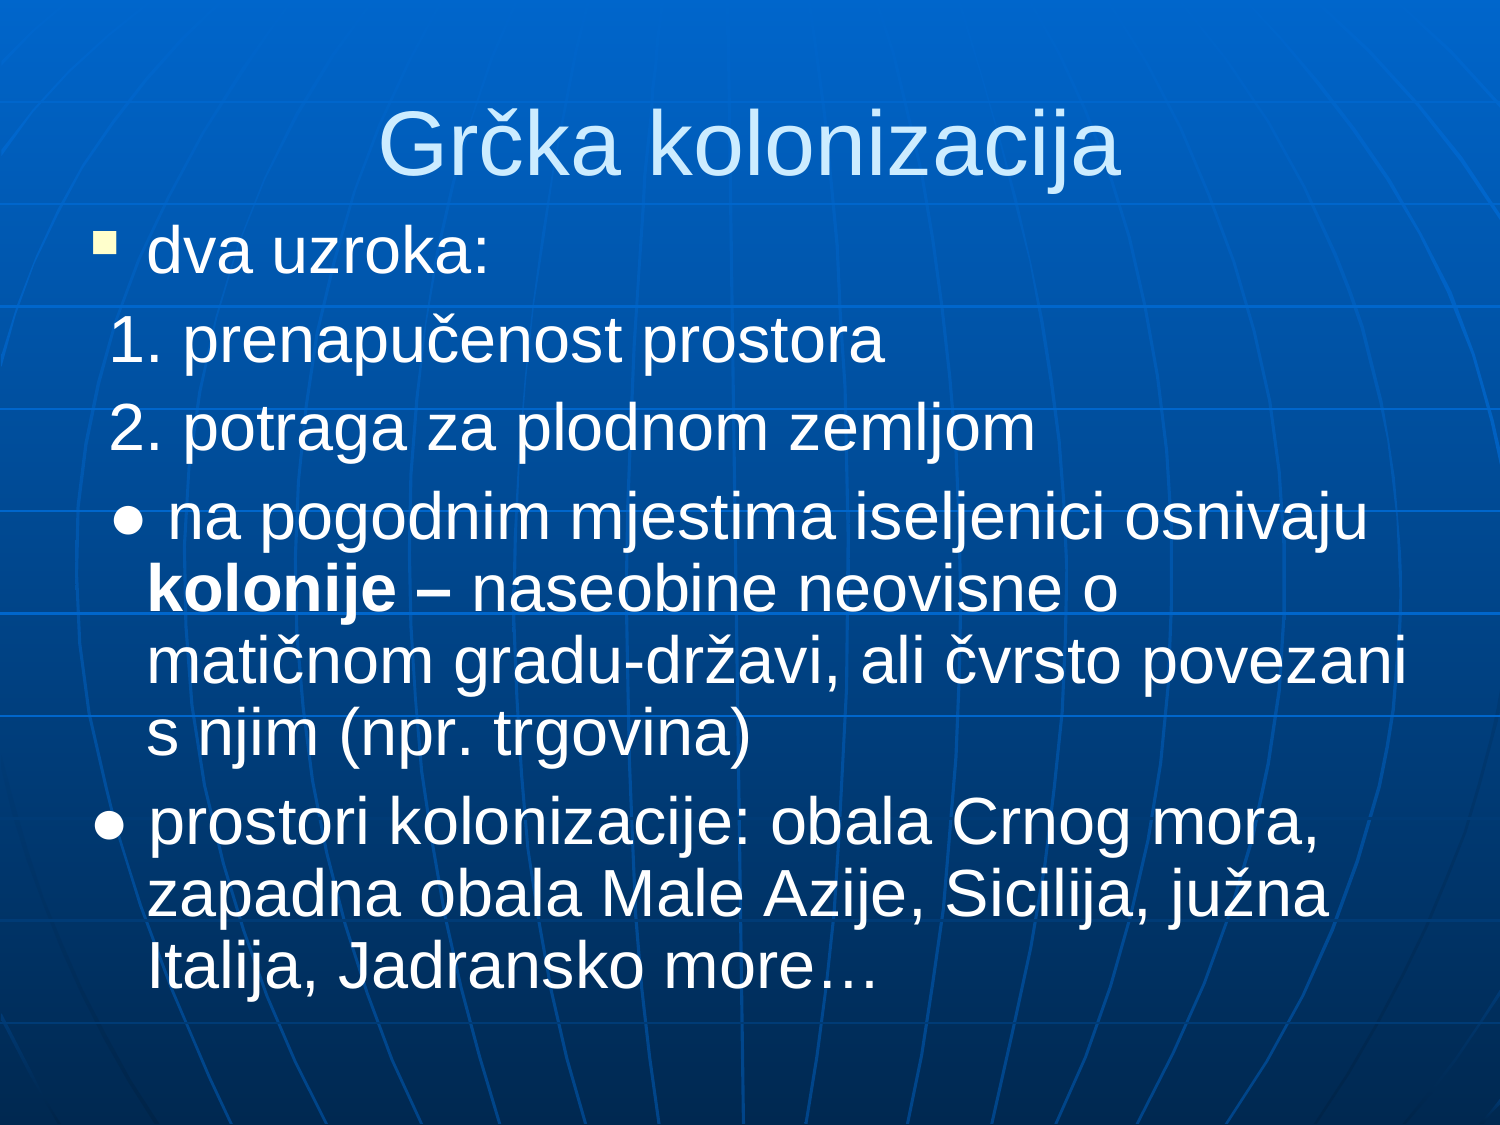

# Grčka kolonizacija
dva uzroka:
 1. prenapučenost prostora
 2. potraga za plodnom zemljom
 ● na pogodnim mjestima iseljenici osnivaju kolonije – naseobine neovisne o matičnom gradu-državi, ali čvrsto povezani s njim (npr. trgovina)
● prostori kolonizacije: obala Crnog mora, zapadna obala Male Azije, Sicilija, južna Italija, Jadransko more…